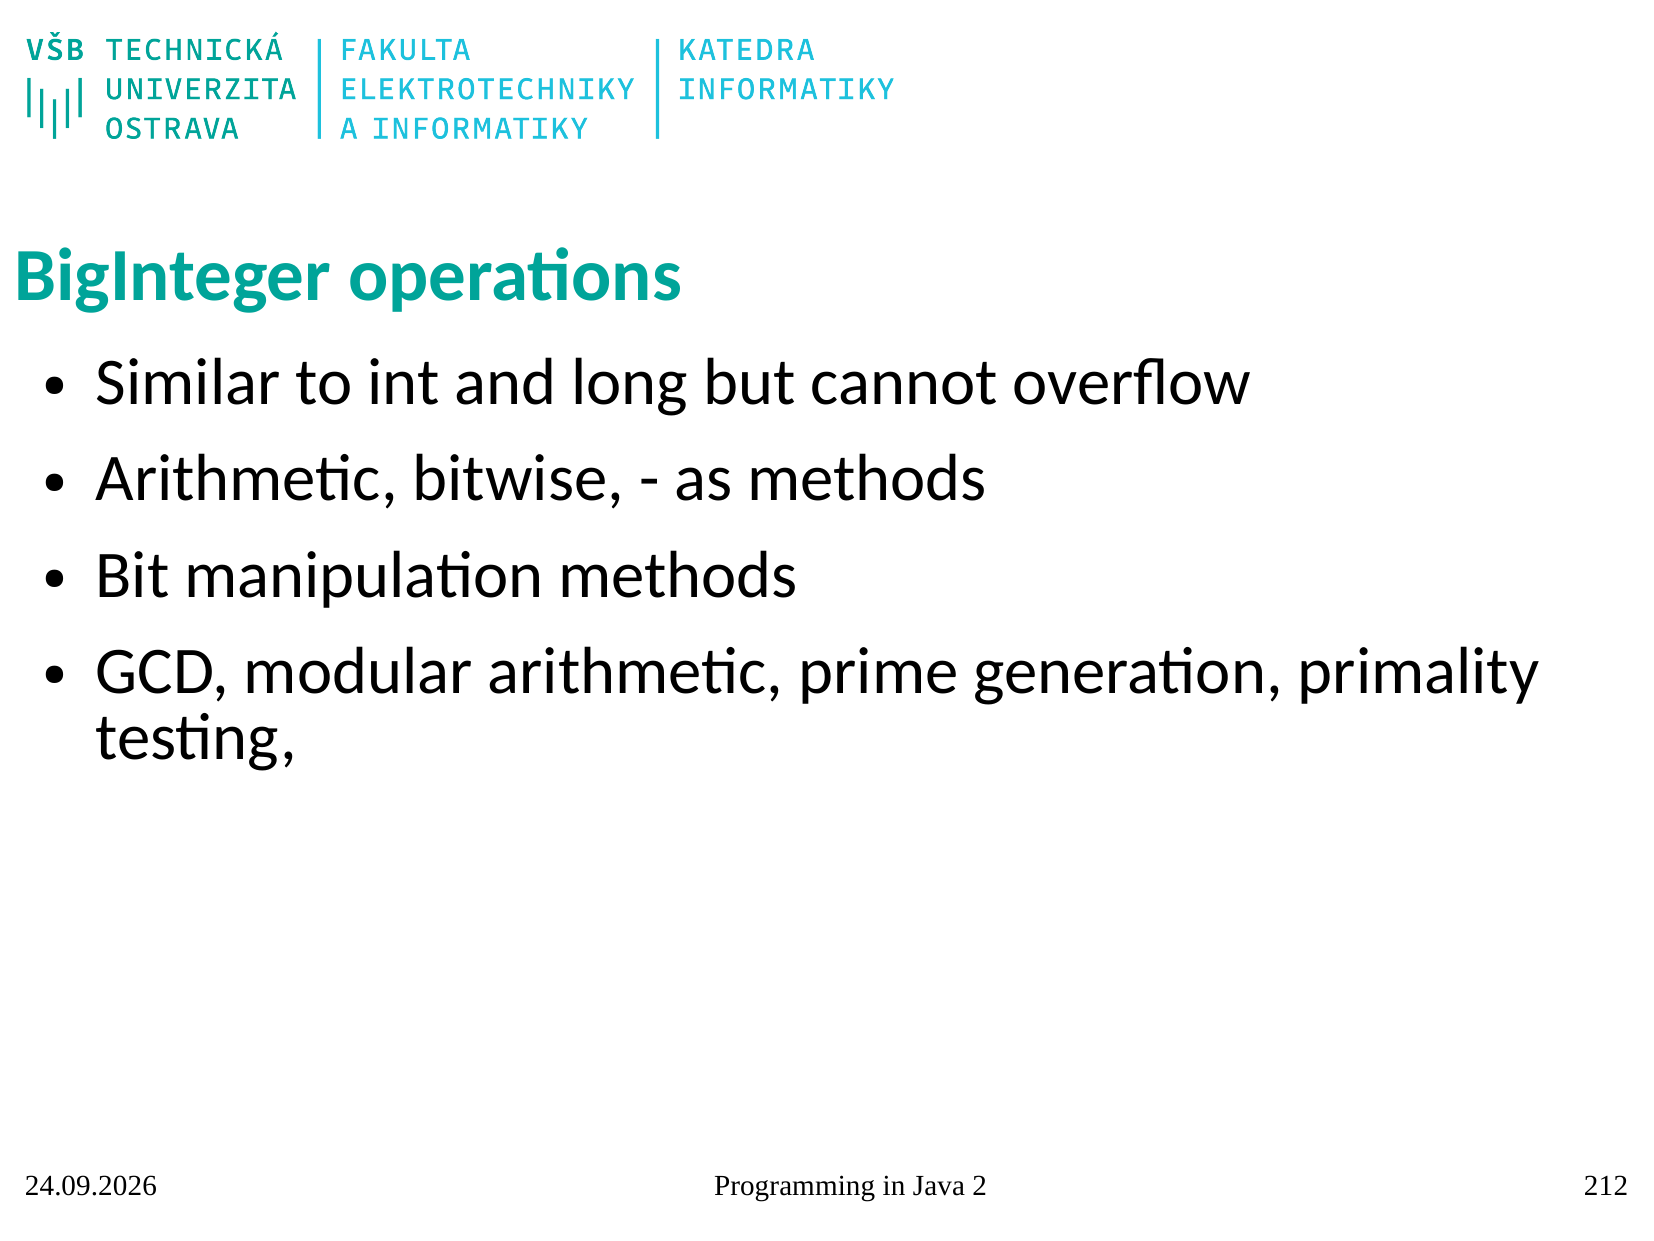

# BigInteger operations
Similar to int and long but cannot overflow
Arithmetic, bitwise, - as methods
Bit manipulation methods
GCD, modular arithmetic, prime generation, primality testing,
Programming in Java 2
212